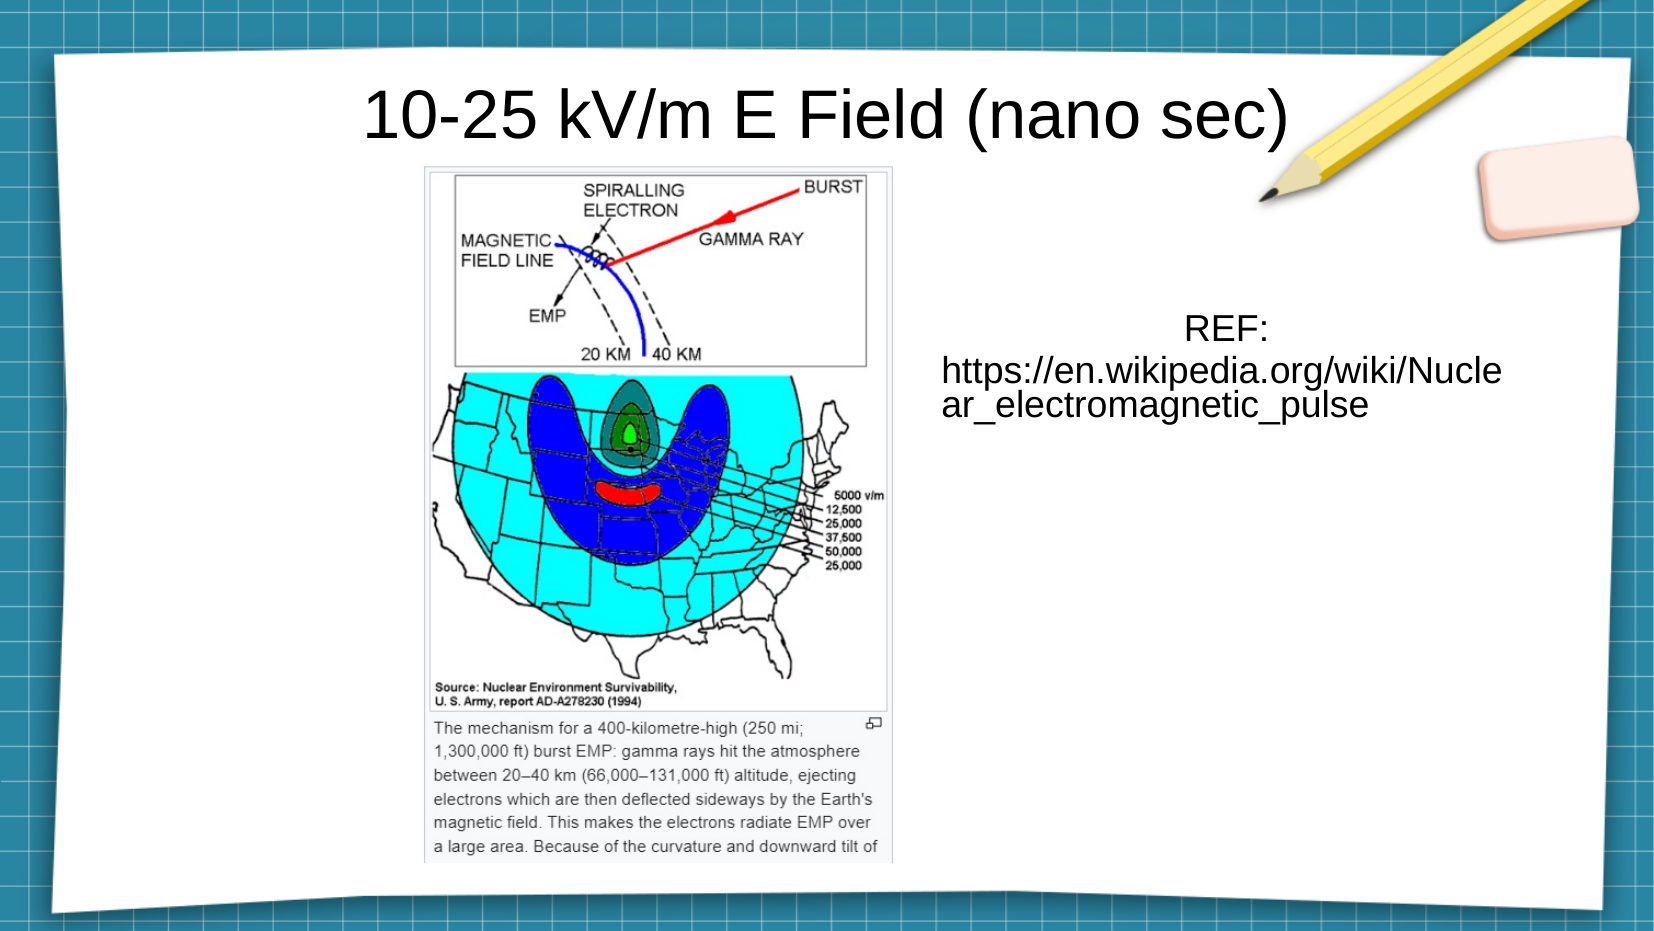

# 10-25 kV/m E Field (nano sec)
REF: https://en.wikipedia.org/wiki/Nuclear_electromagnetic_pulse